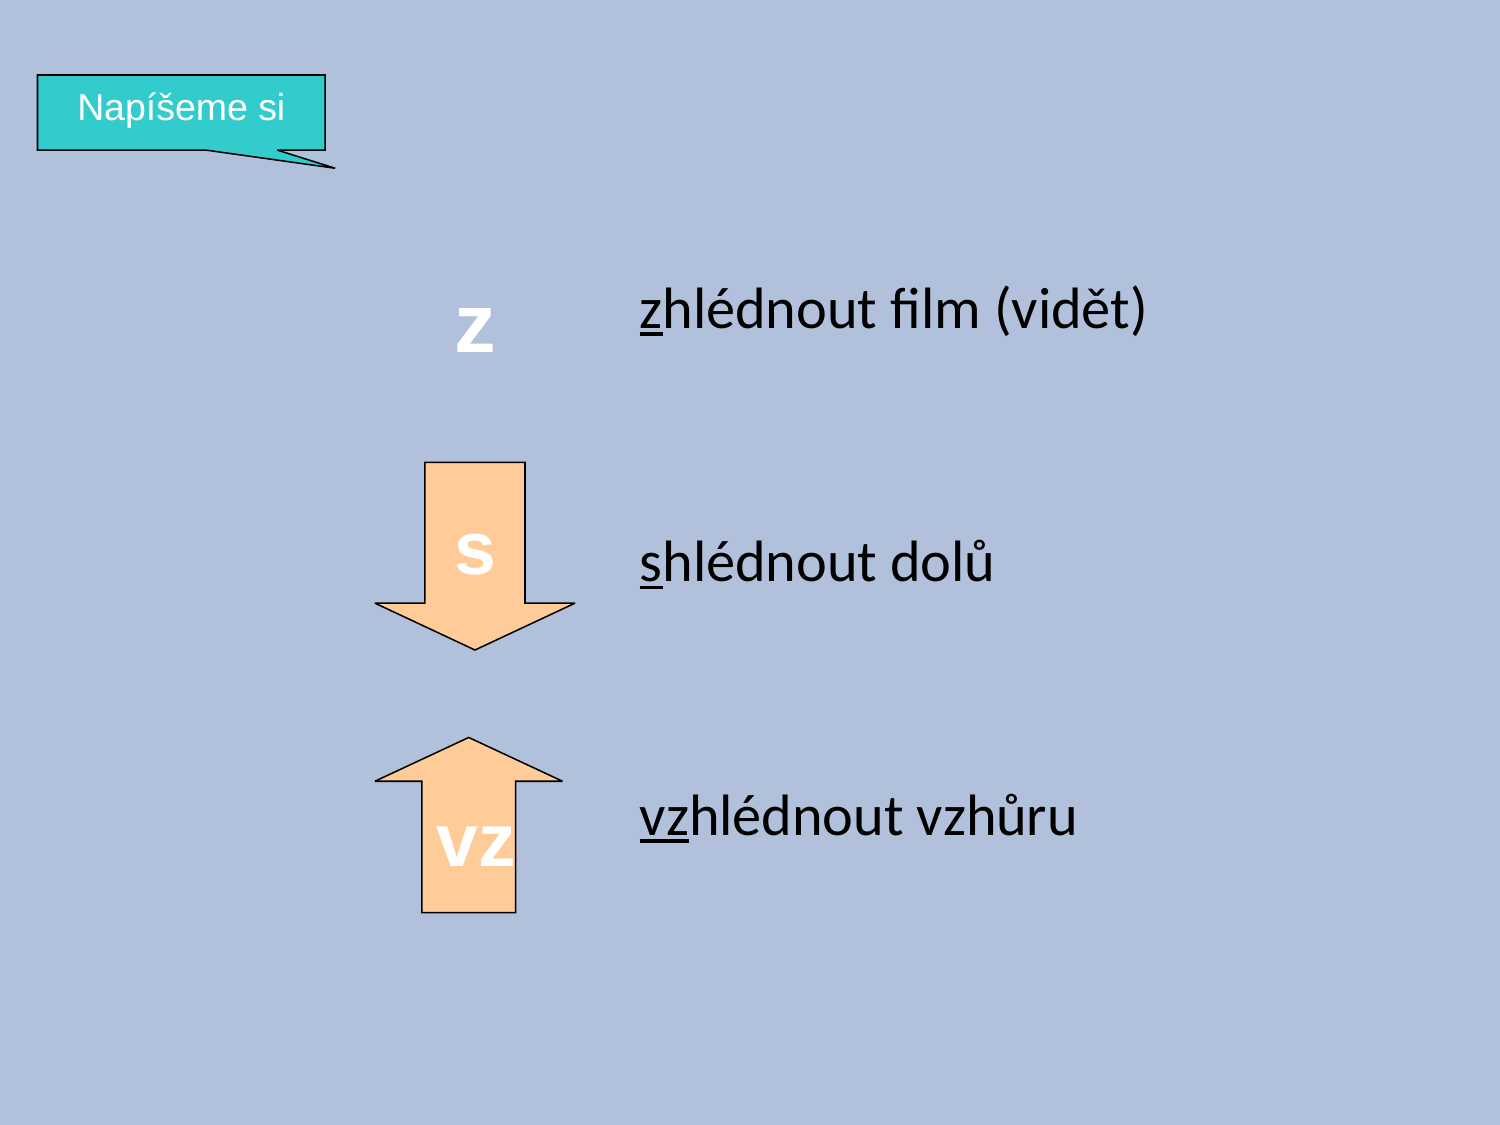

#
Napíšeme si
z
zhlédnout film (vidět)
shlédnout dolů
vzhlédnout vzhůru
s
vz